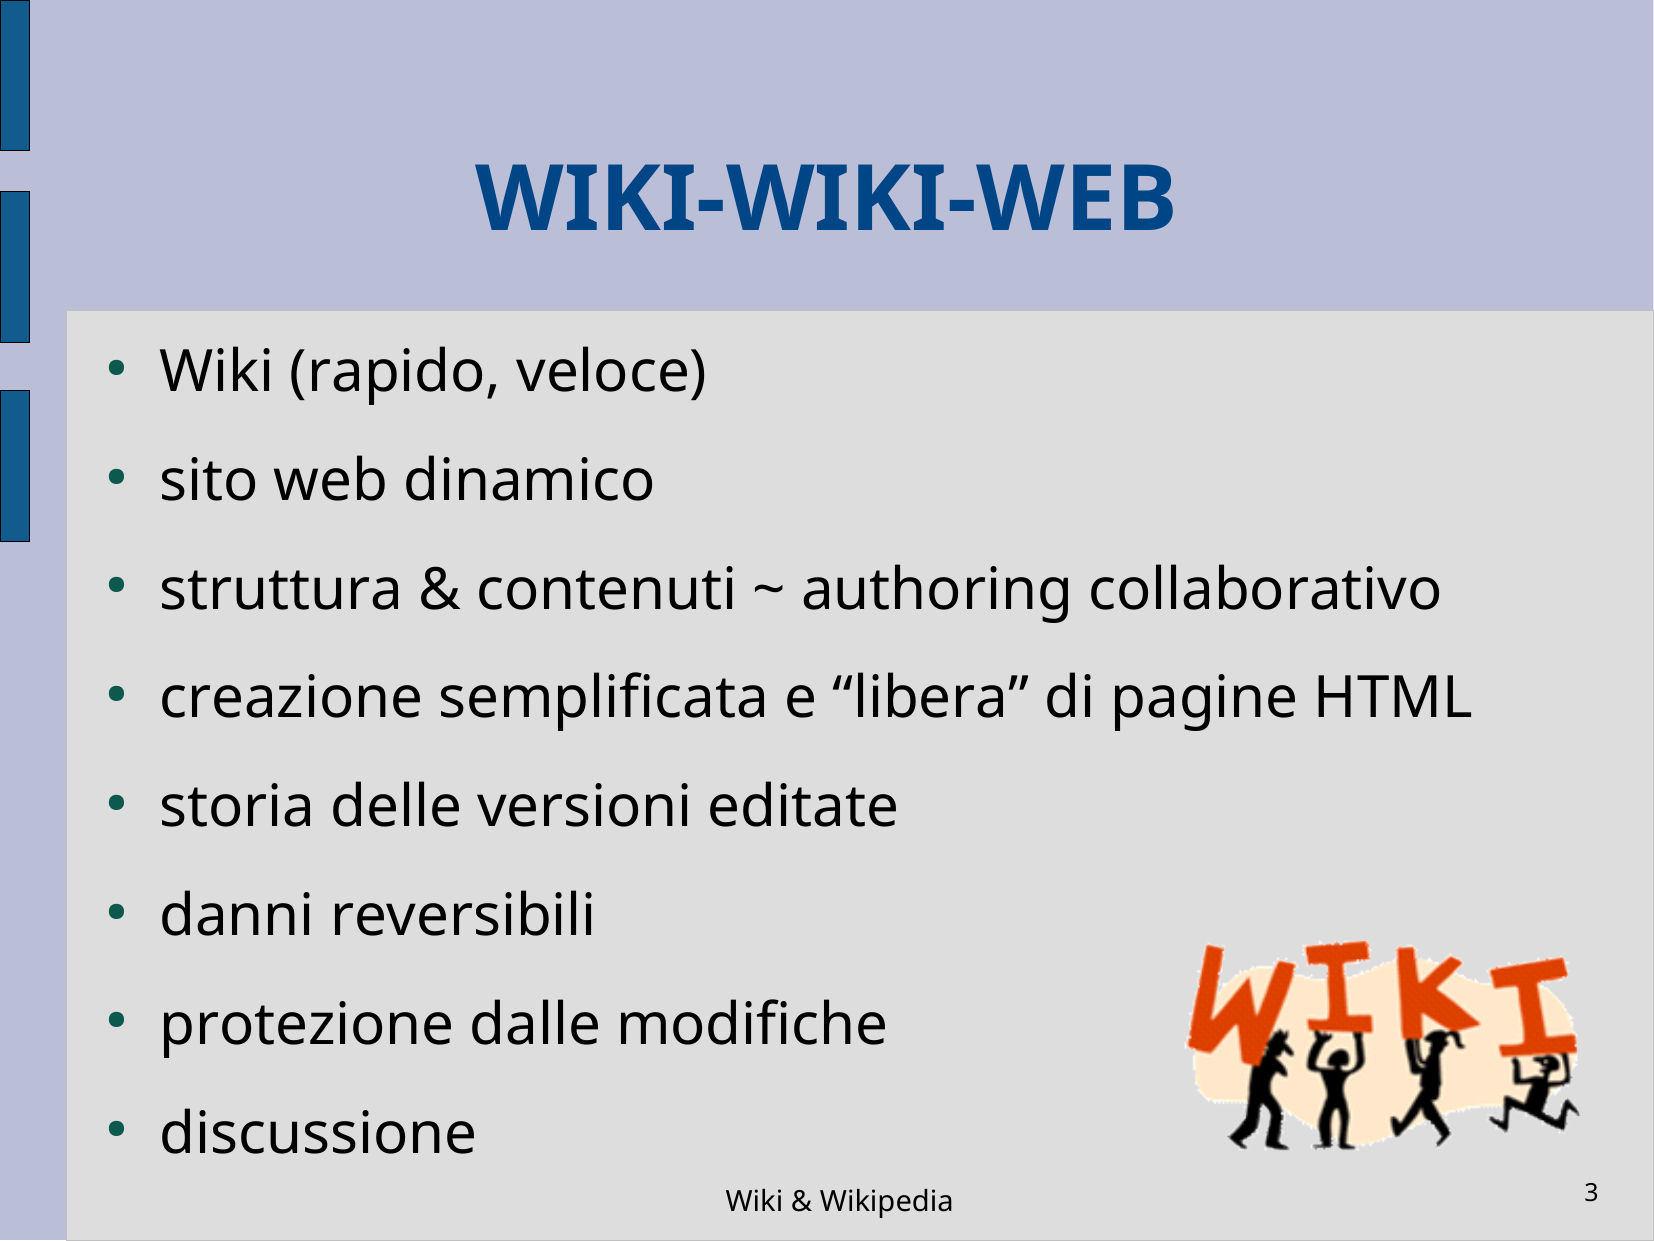

# WIKI-WIKI-WEB
Wiki (rapido, veloce)
sito web dinamico
struttura & contenuti ~ authoring collaborativo
creazione semplificata e “libera” di pagine HTML
storia delle versioni editate
danni reversibili
protezione dalle modifiche
discussione
Wiki & Wikipedia